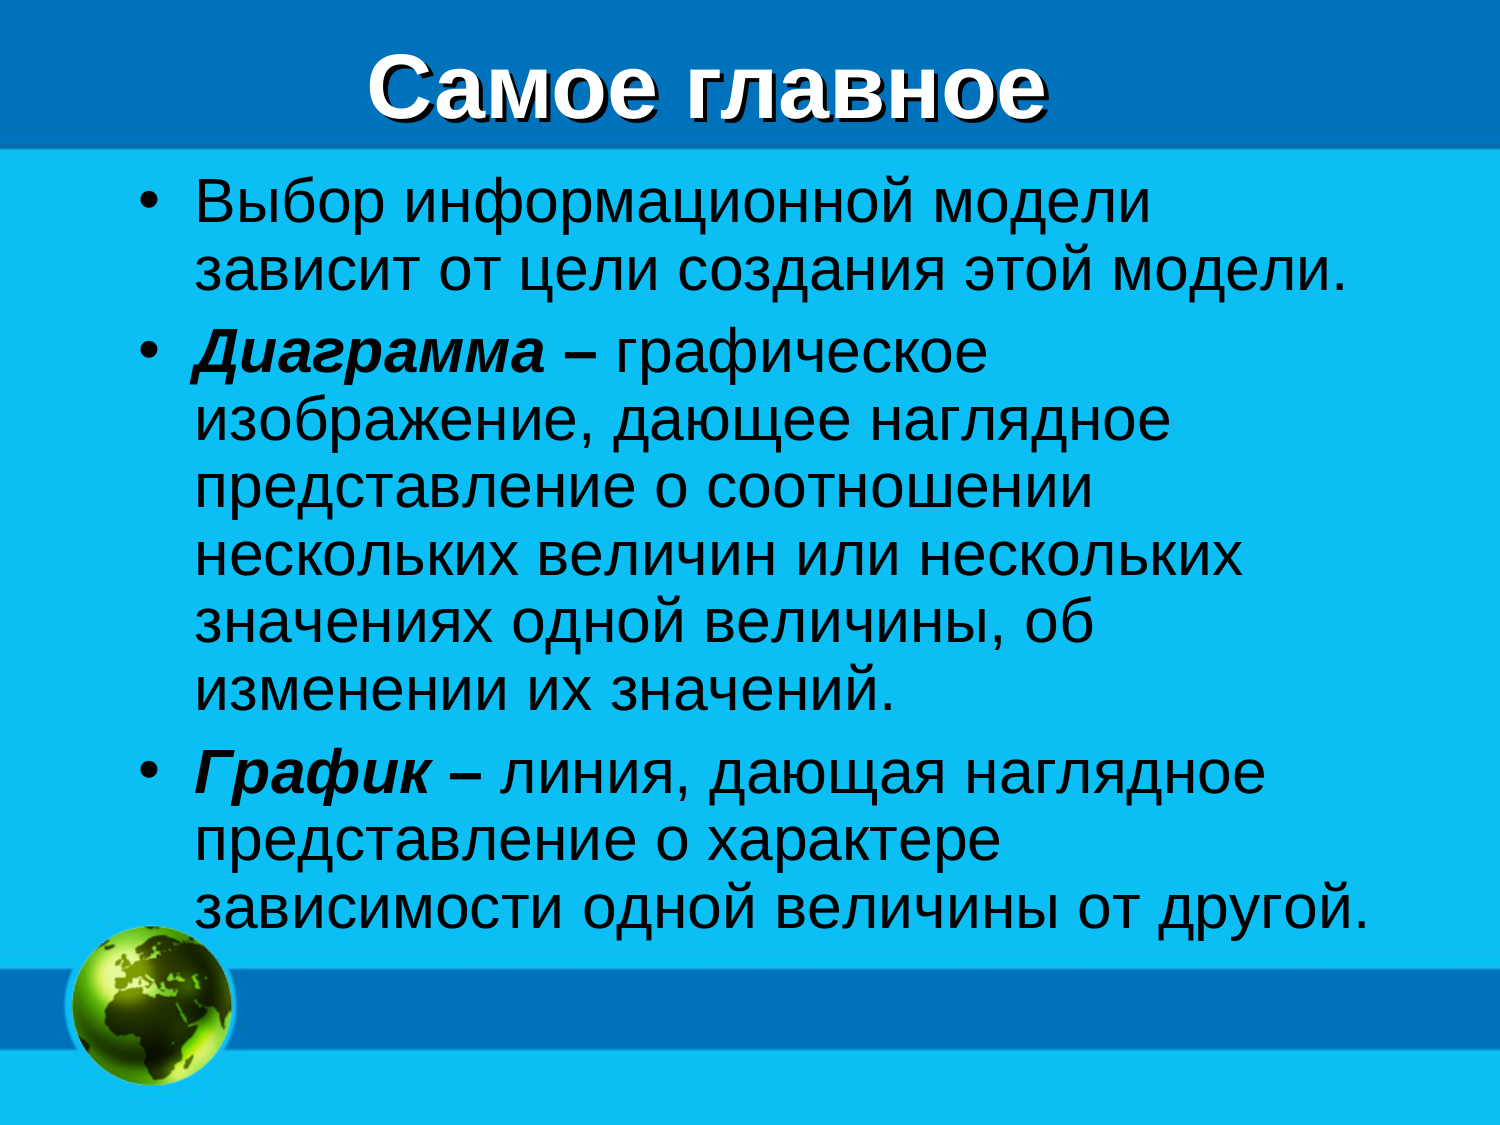

# Самое главное
Выбор информационной модели зависит от цели создания этой модели.
Диаграмма – графическое изображение, дающее наглядное представление о соотношении нескольких величин или нескольких значениях одной величины, об изменении их значений.
График – линия, дающая наглядное представление о характере зависимости одной величины от другой.